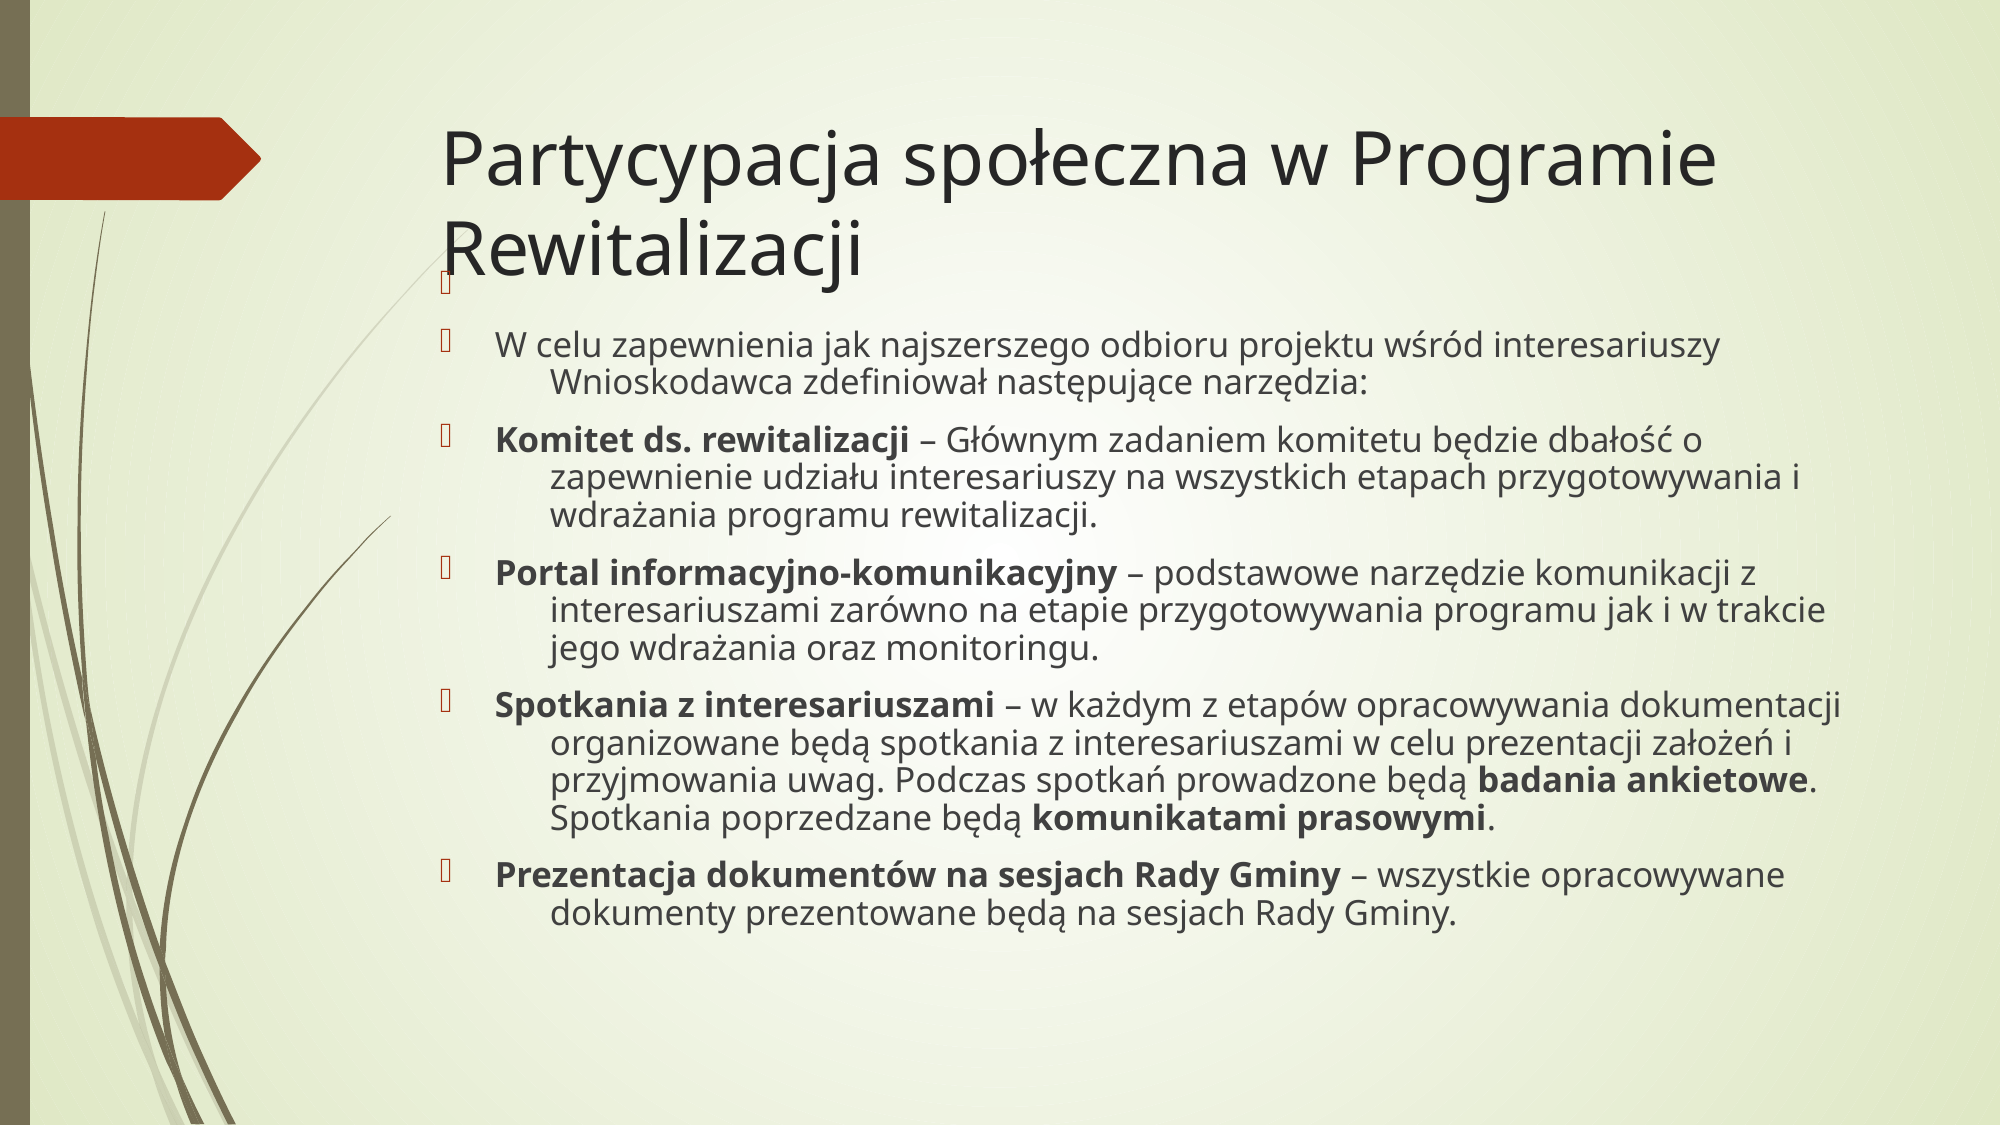

# Partycypacja społeczna w Programie Rewitalizacji
W celu zapewnienia jak najszerszego odbioru projektu wśród interesariuszy Wnioskodawca zdefiniował następujące narzędzia:
Komitet ds. rewitalizacji – Głównym zadaniem komitetu będzie dbałość o zapewnienie udziału interesariuszy na wszystkich etapach przygotowywania i wdrażania programu rewitalizacji.
Portal informacyjno-komunikacyjny – podstawowe narzędzie komunikacji z interesariuszami zarówno na etapie przygotowywania programu jak i w trakcie jego wdrażania oraz monitoringu.
Spotkania z interesariuszami – w każdym z etapów opracowywania dokumentacji organizowane będą spotkania z interesariuszami w celu prezentacji założeń i przyjmowania uwag. Podczas spotkań prowadzone będą badania ankietowe. Spotkania poprzedzane będą komunikatami prasowymi.
Prezentacja dokumentów na sesjach Rady Gminy – wszystkie opracowywane dokumenty prezentowane będą na sesjach Rady Gminy.